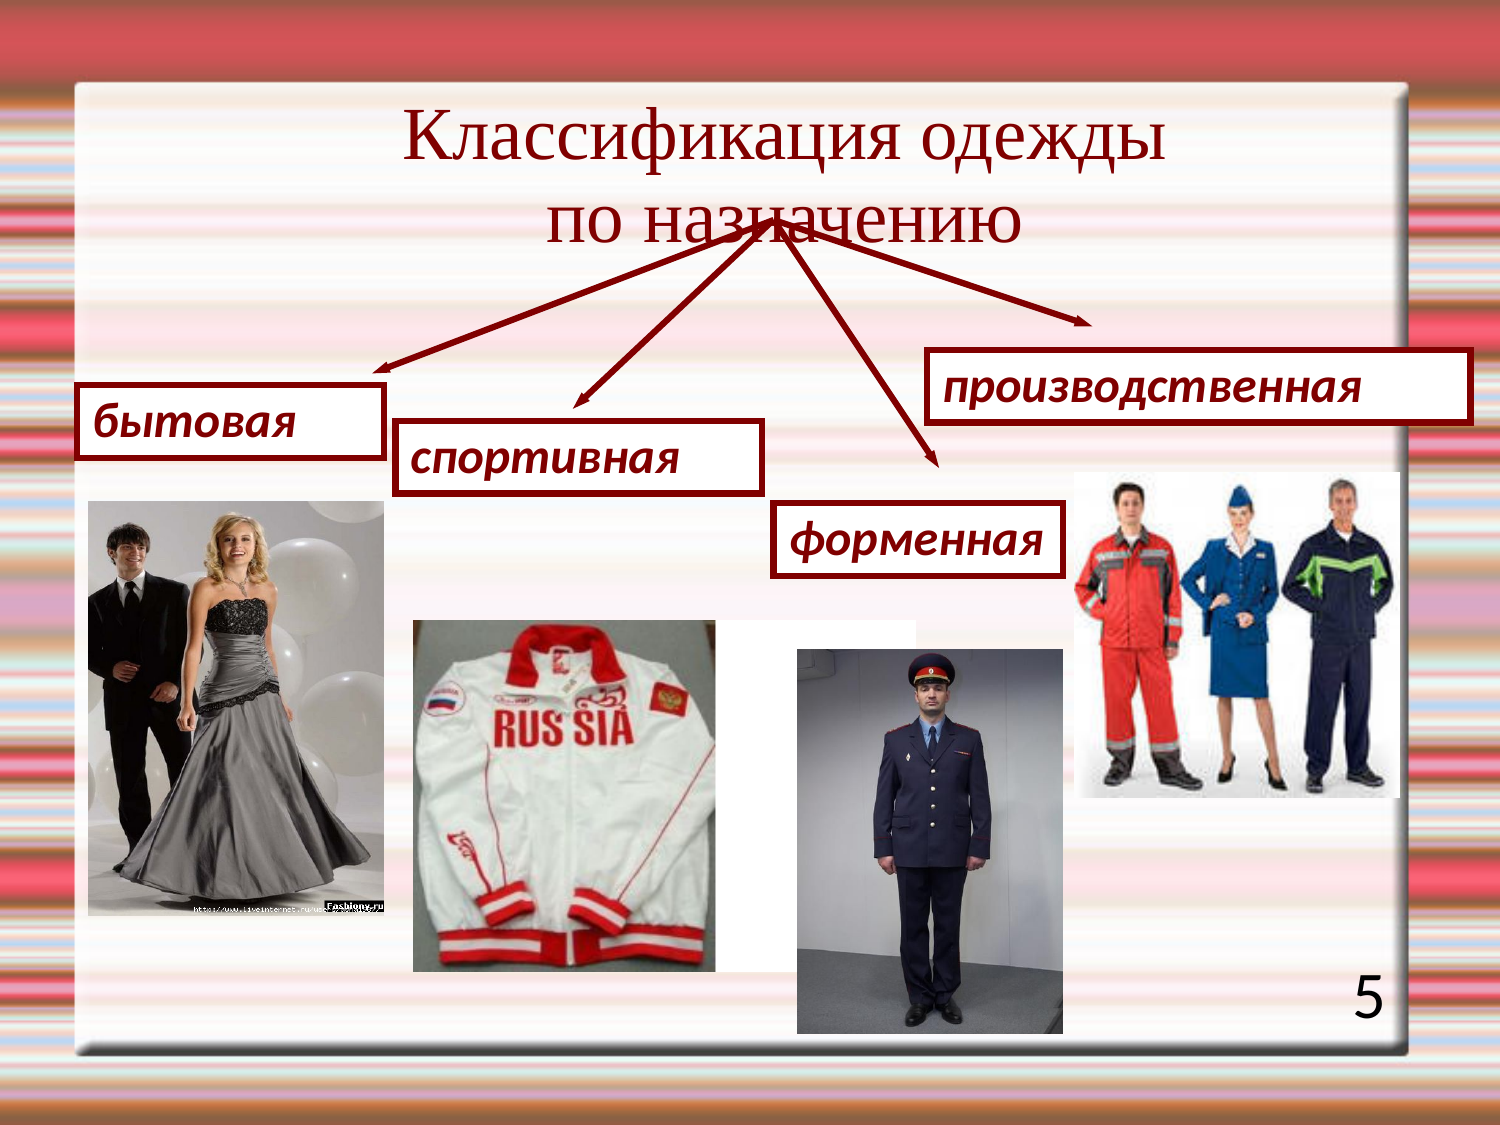

Классификация одежды
по назначению
производственная
бытовая
спортивная
форменная
5